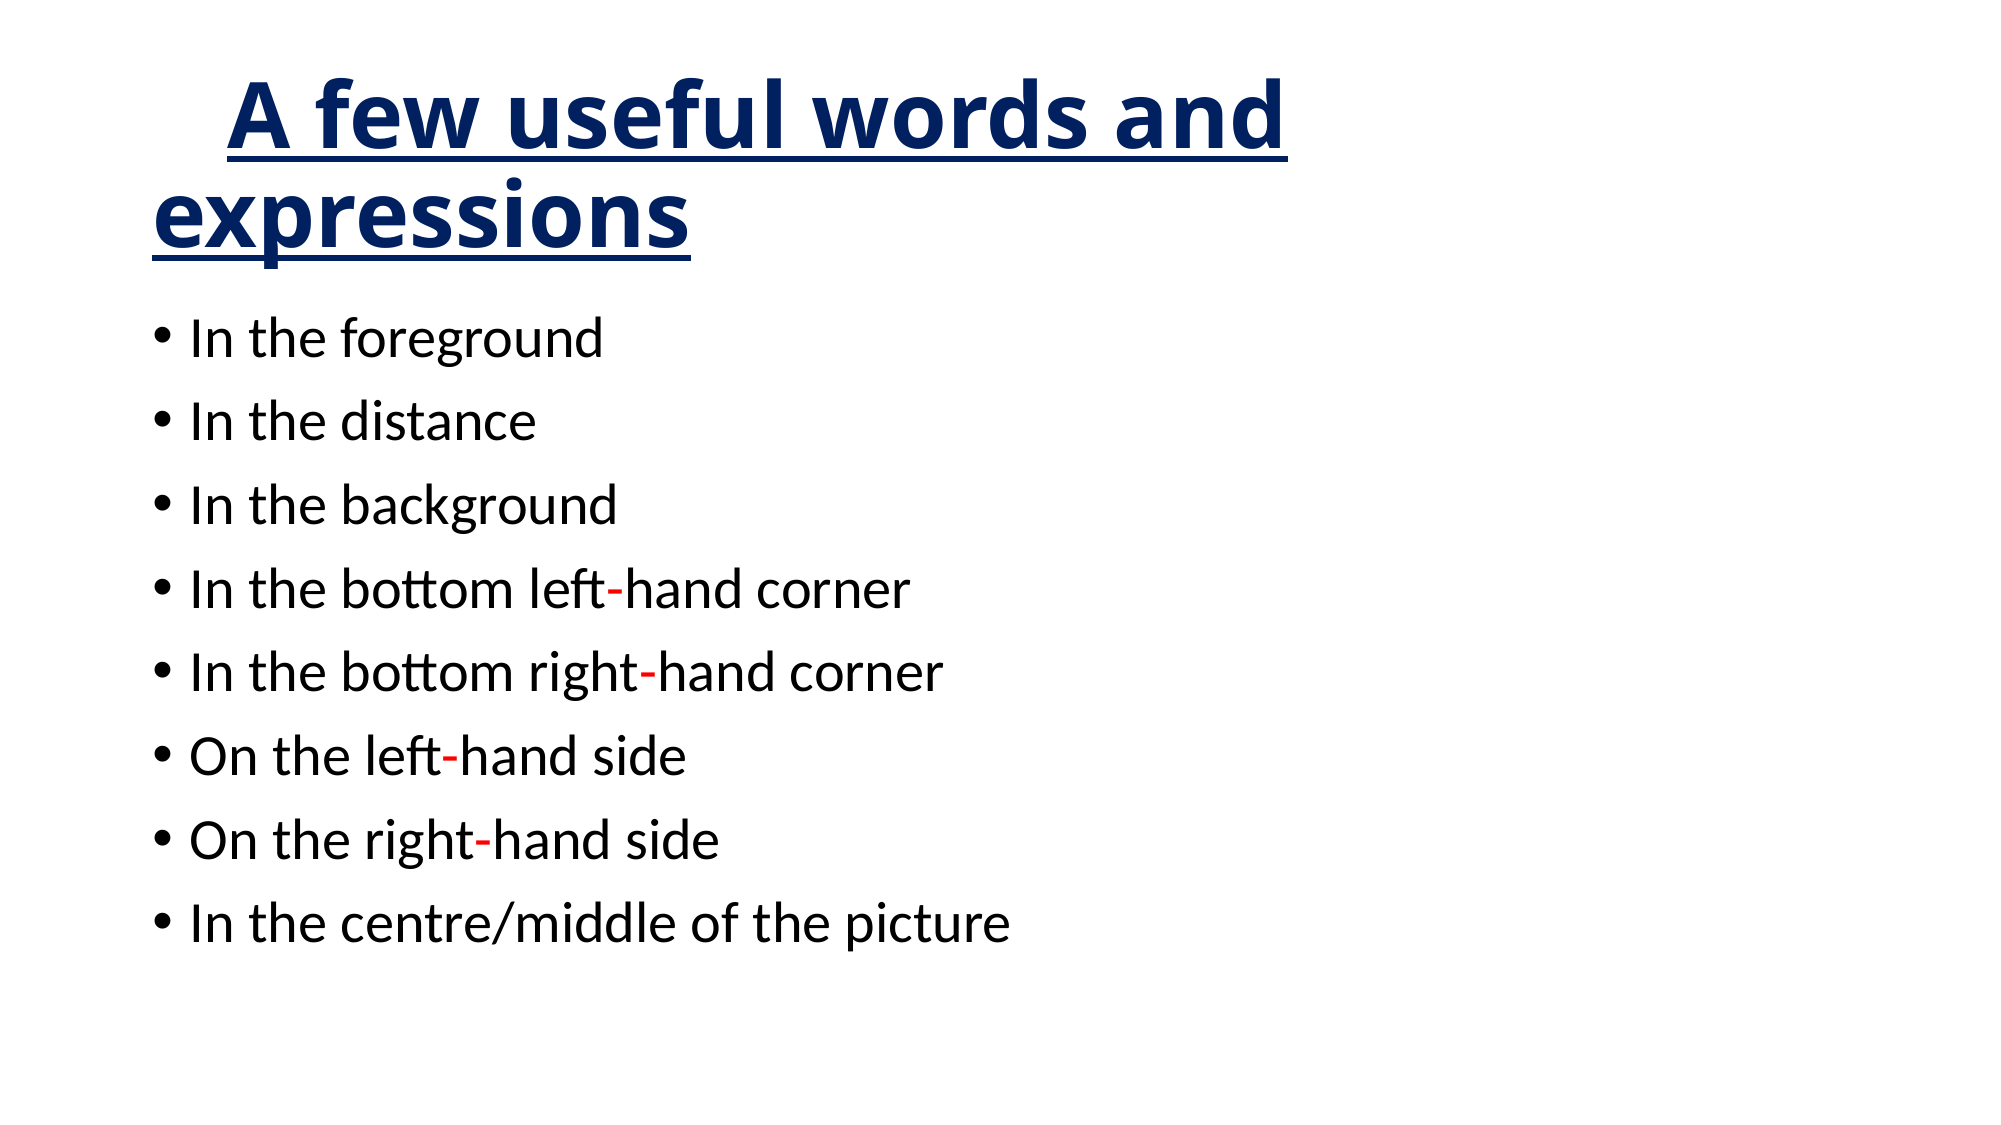

# A few useful words and expressions
In the foreground
In the distance
In the background
In the bottom left-hand corner
In the bottom right-hand corner
On the left-hand side
On the right-hand side
In the centre/middle of the picture